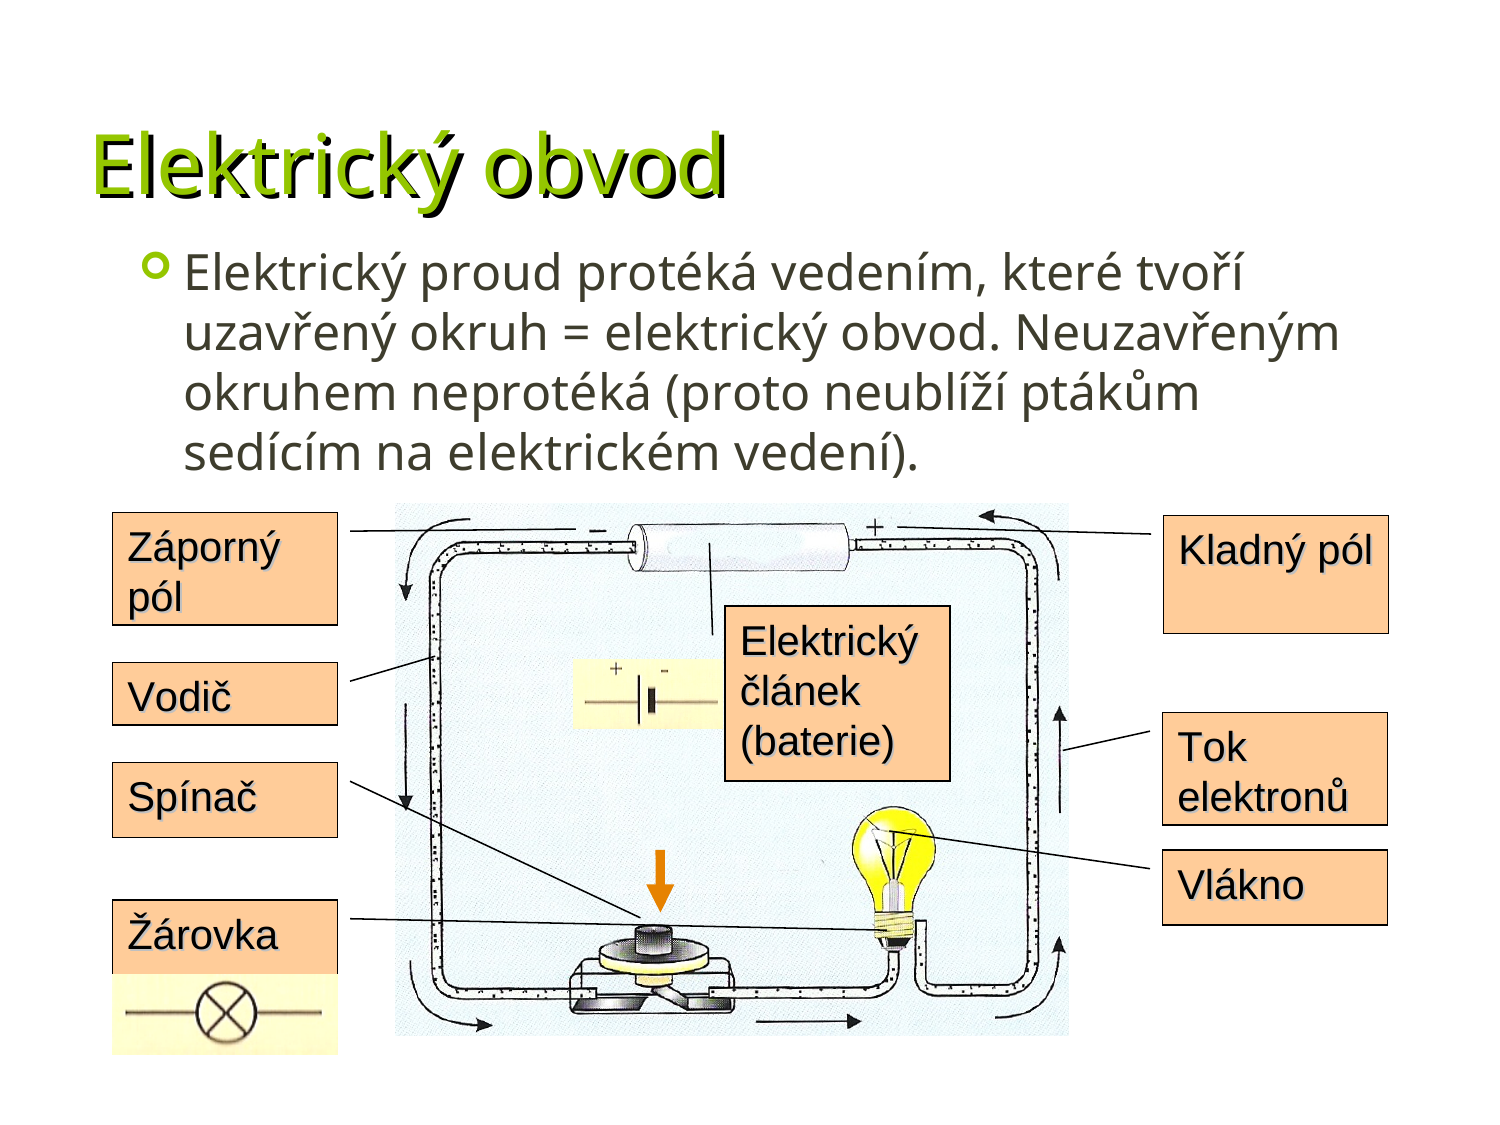

Elektrický obvod
Elektrický proud protéká vedením, které tvoří uzavřený okruh = elektrický obvod. Neuzavřeným okruhem neprotéká (proto neublíží ptákům sedícím na elektrickém vedení).
Záporný pól
Kladný pól
Elektrický článek (baterie)
Vodič
Tok elektronů
Spínač
Vlákno
Žárovka